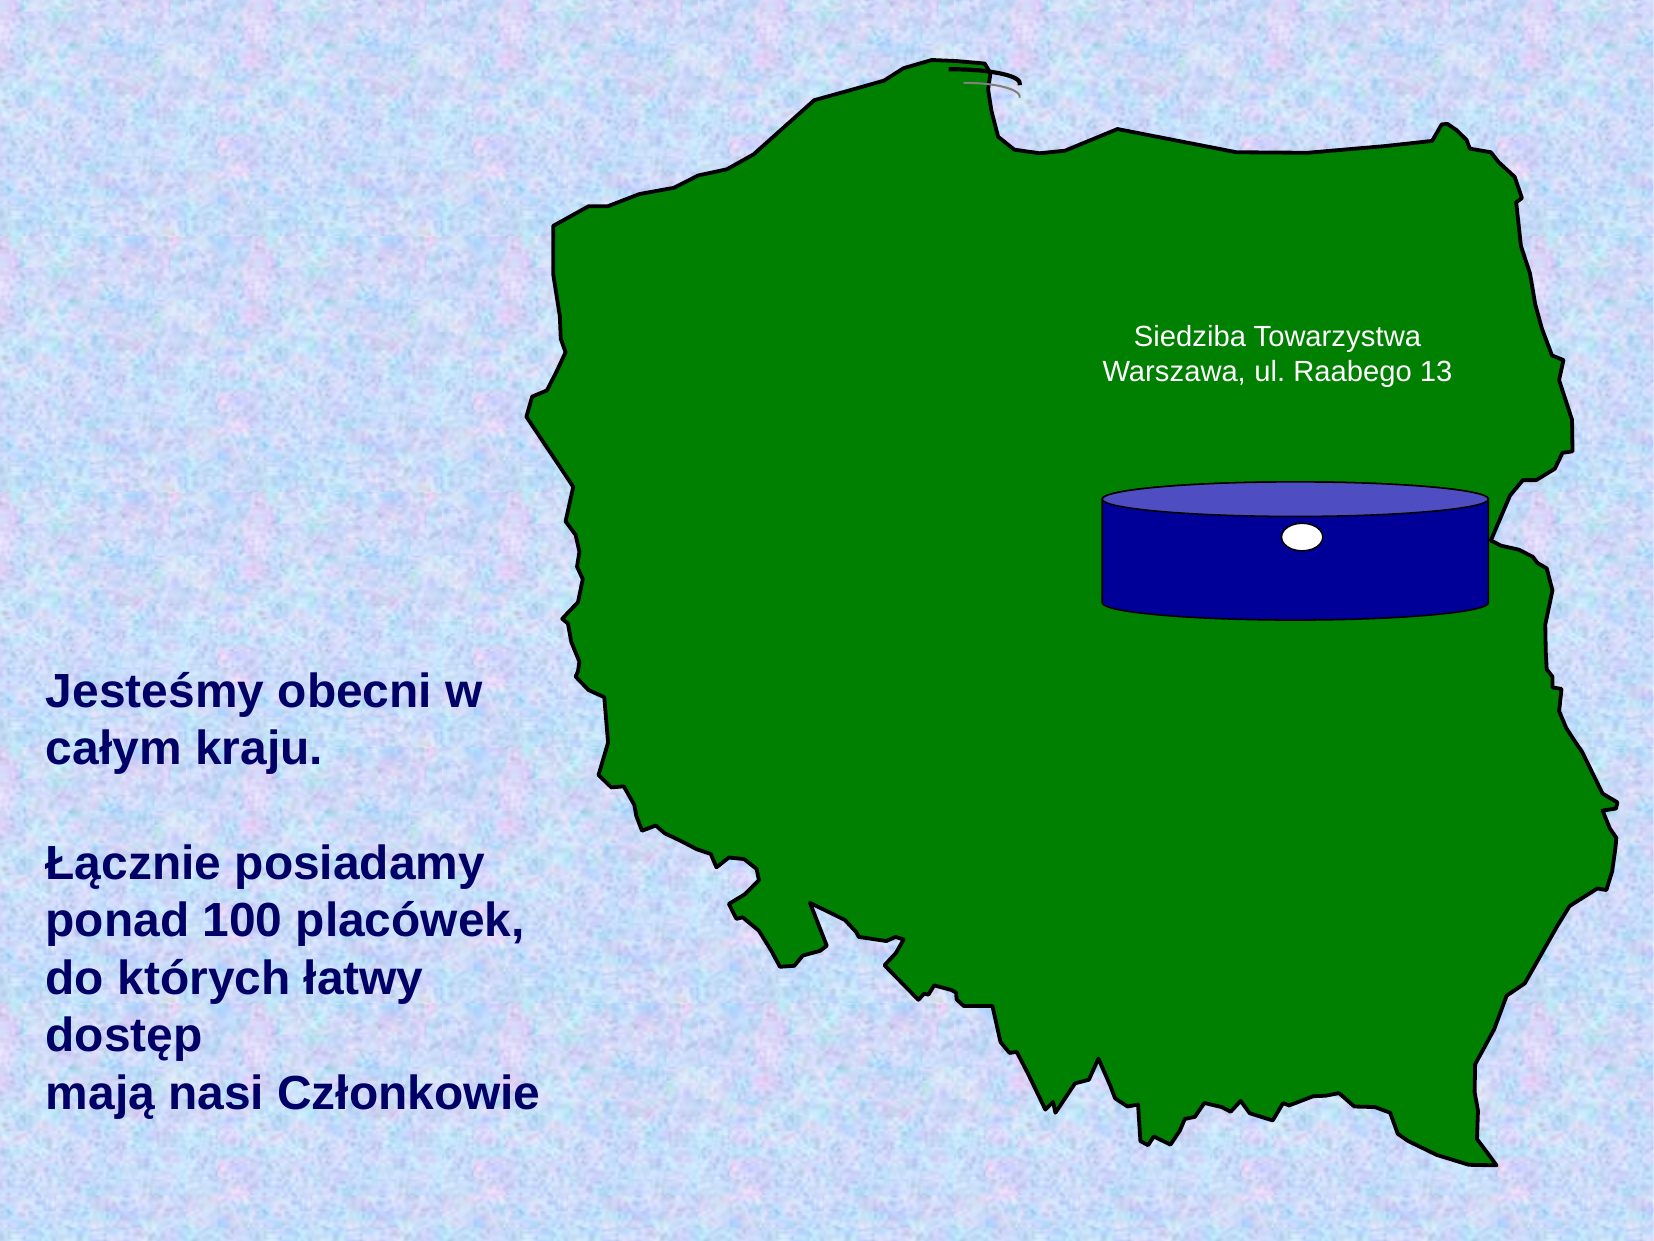

Siedziba Towarzystwa
Warszawa, ul. Raabego 13
Jesteśmy obecni w całym kraju.
Łącznie posiadamy ponad 100 placówek,
do których łatwy dostęp
mają nasi Członkowie